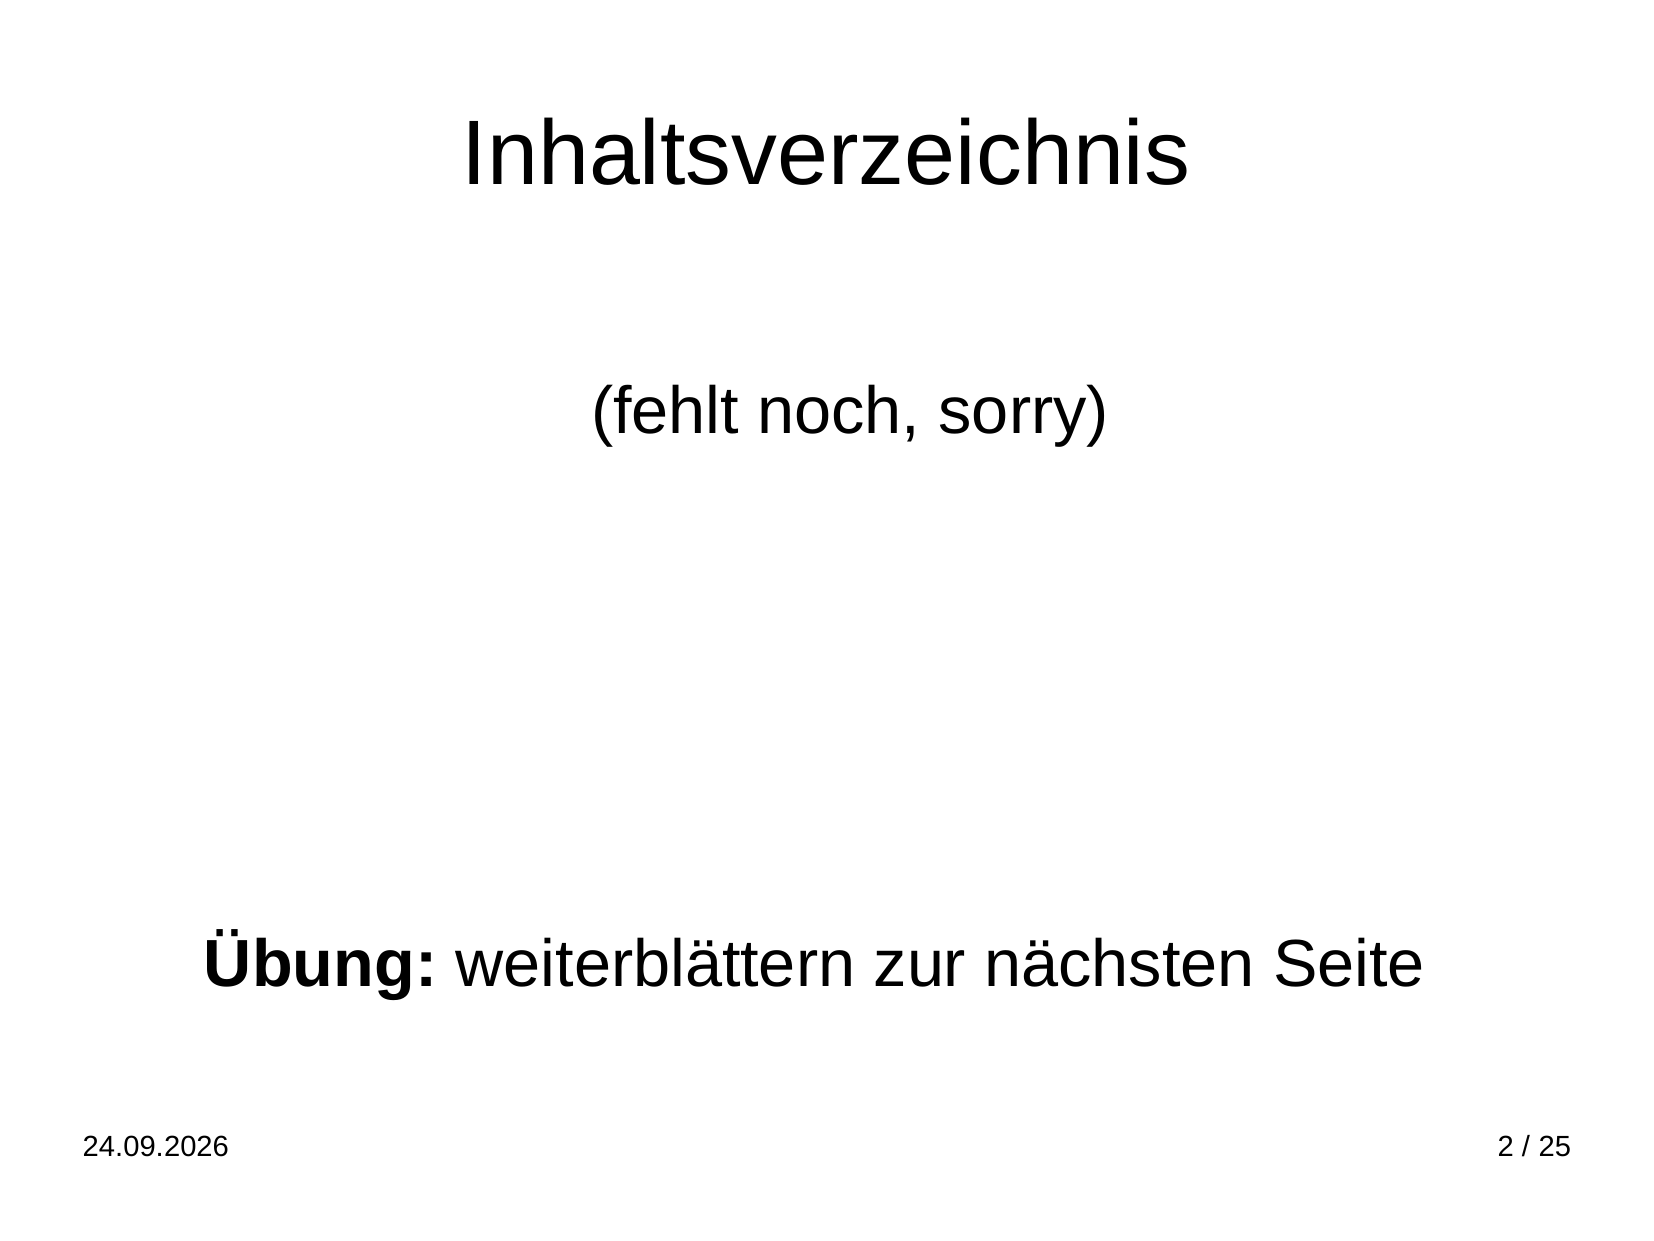

# Inhaltsverzeichnis
(fehlt noch, sorry)
Übung: weiterblättern zur nächsten Seite